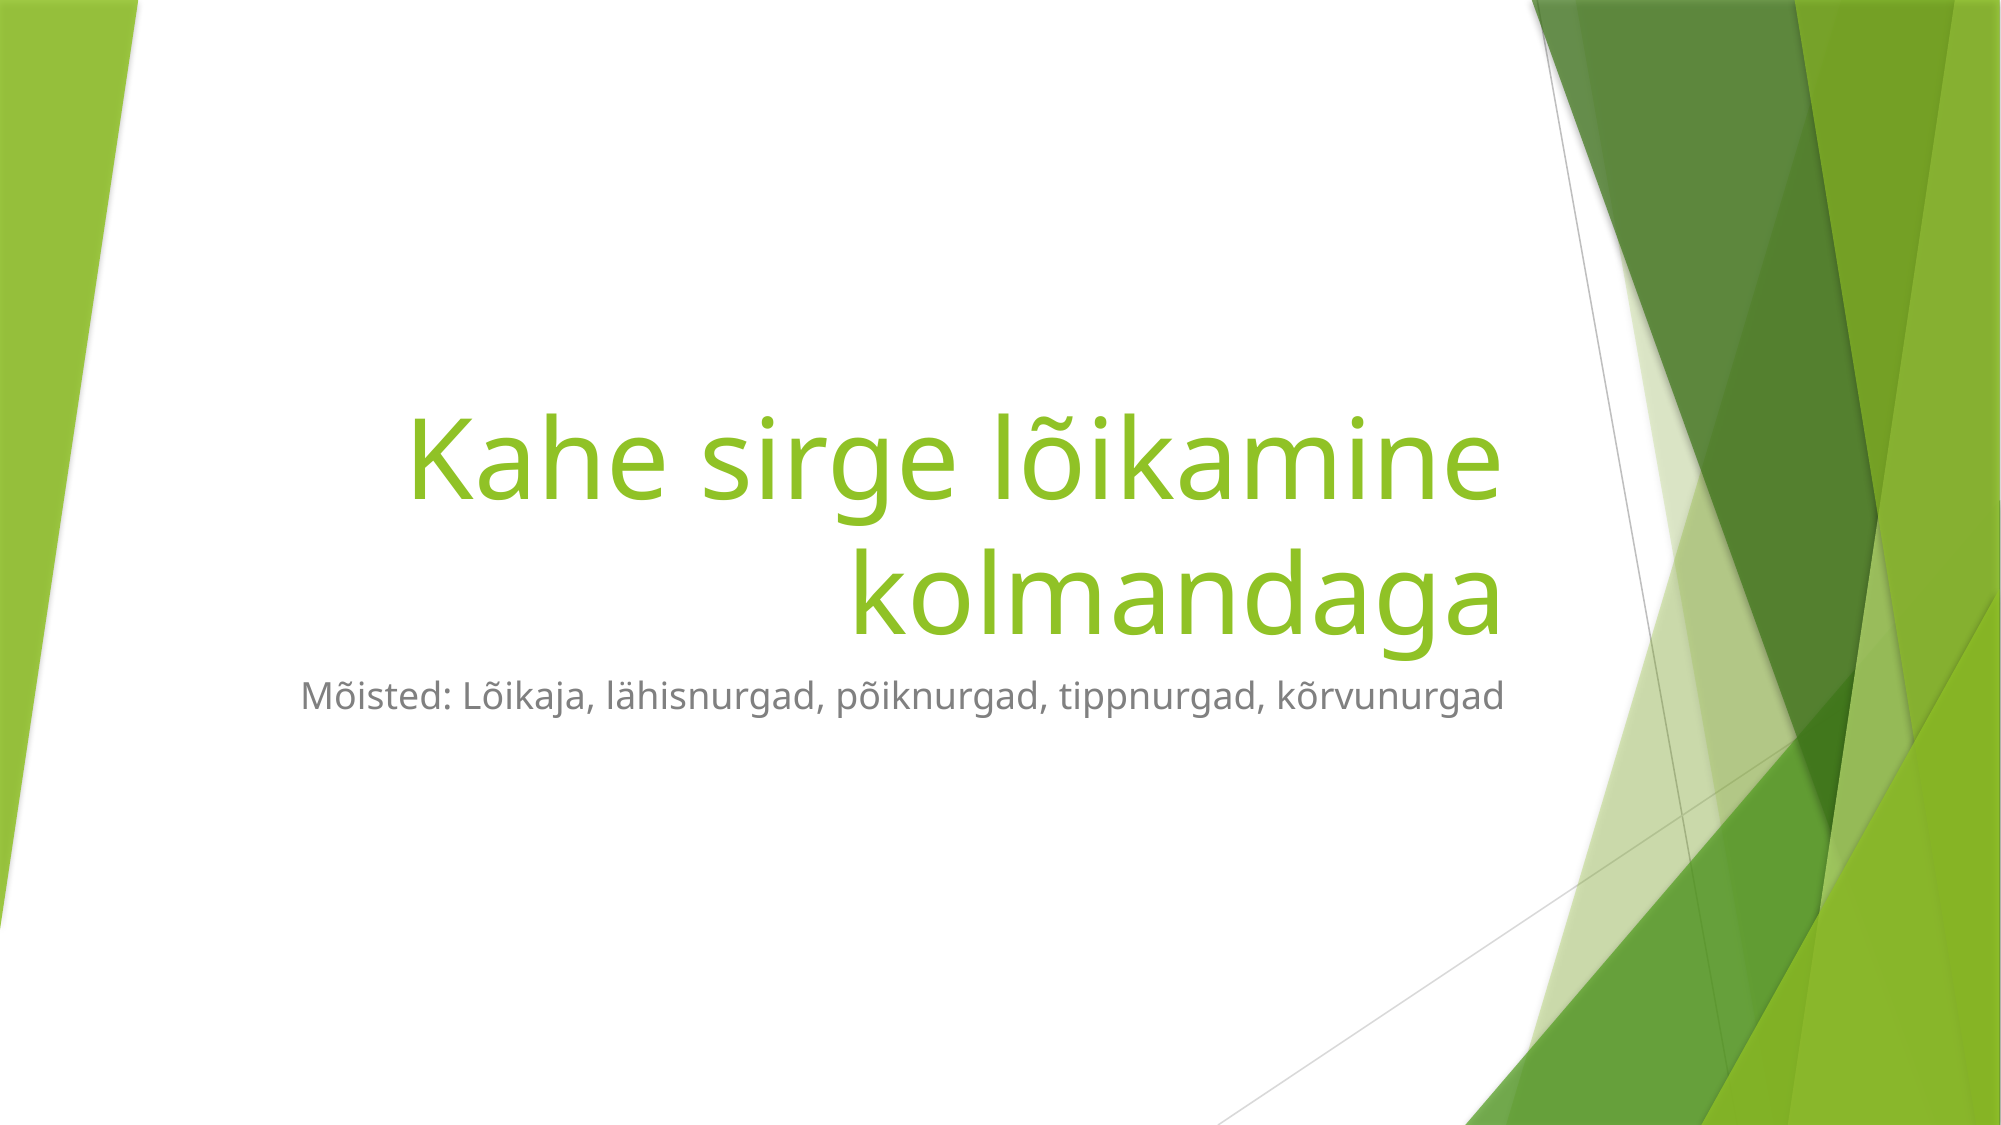

# Kahe sirge lõikamine kolmandaga
Mõisted: Lõikaja, lähisnurgad, põiknurgad, tippnurgad, kõrvunurgad